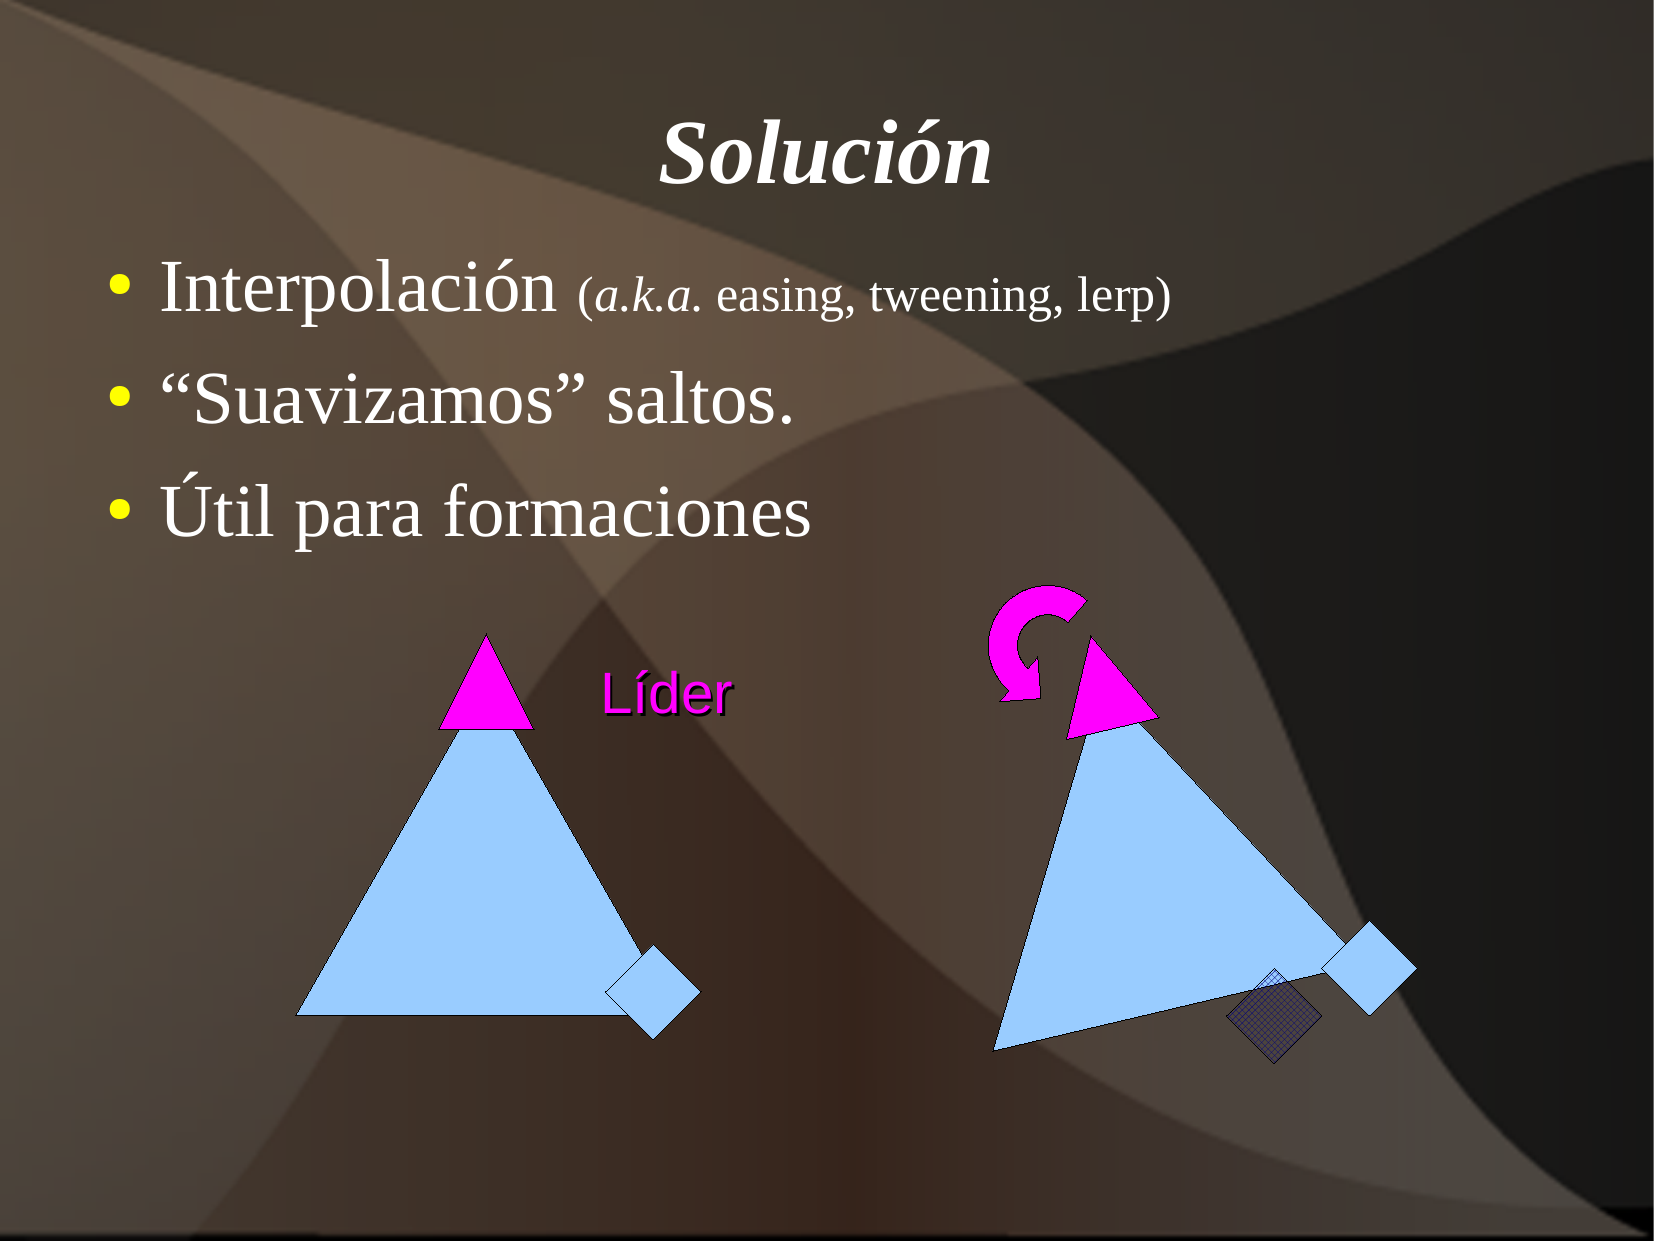

# Solución
Interpolación (a.k.a. easing, tweening, lerp)
“Suavizamos” saltos.
Útil para formaciones
Líder